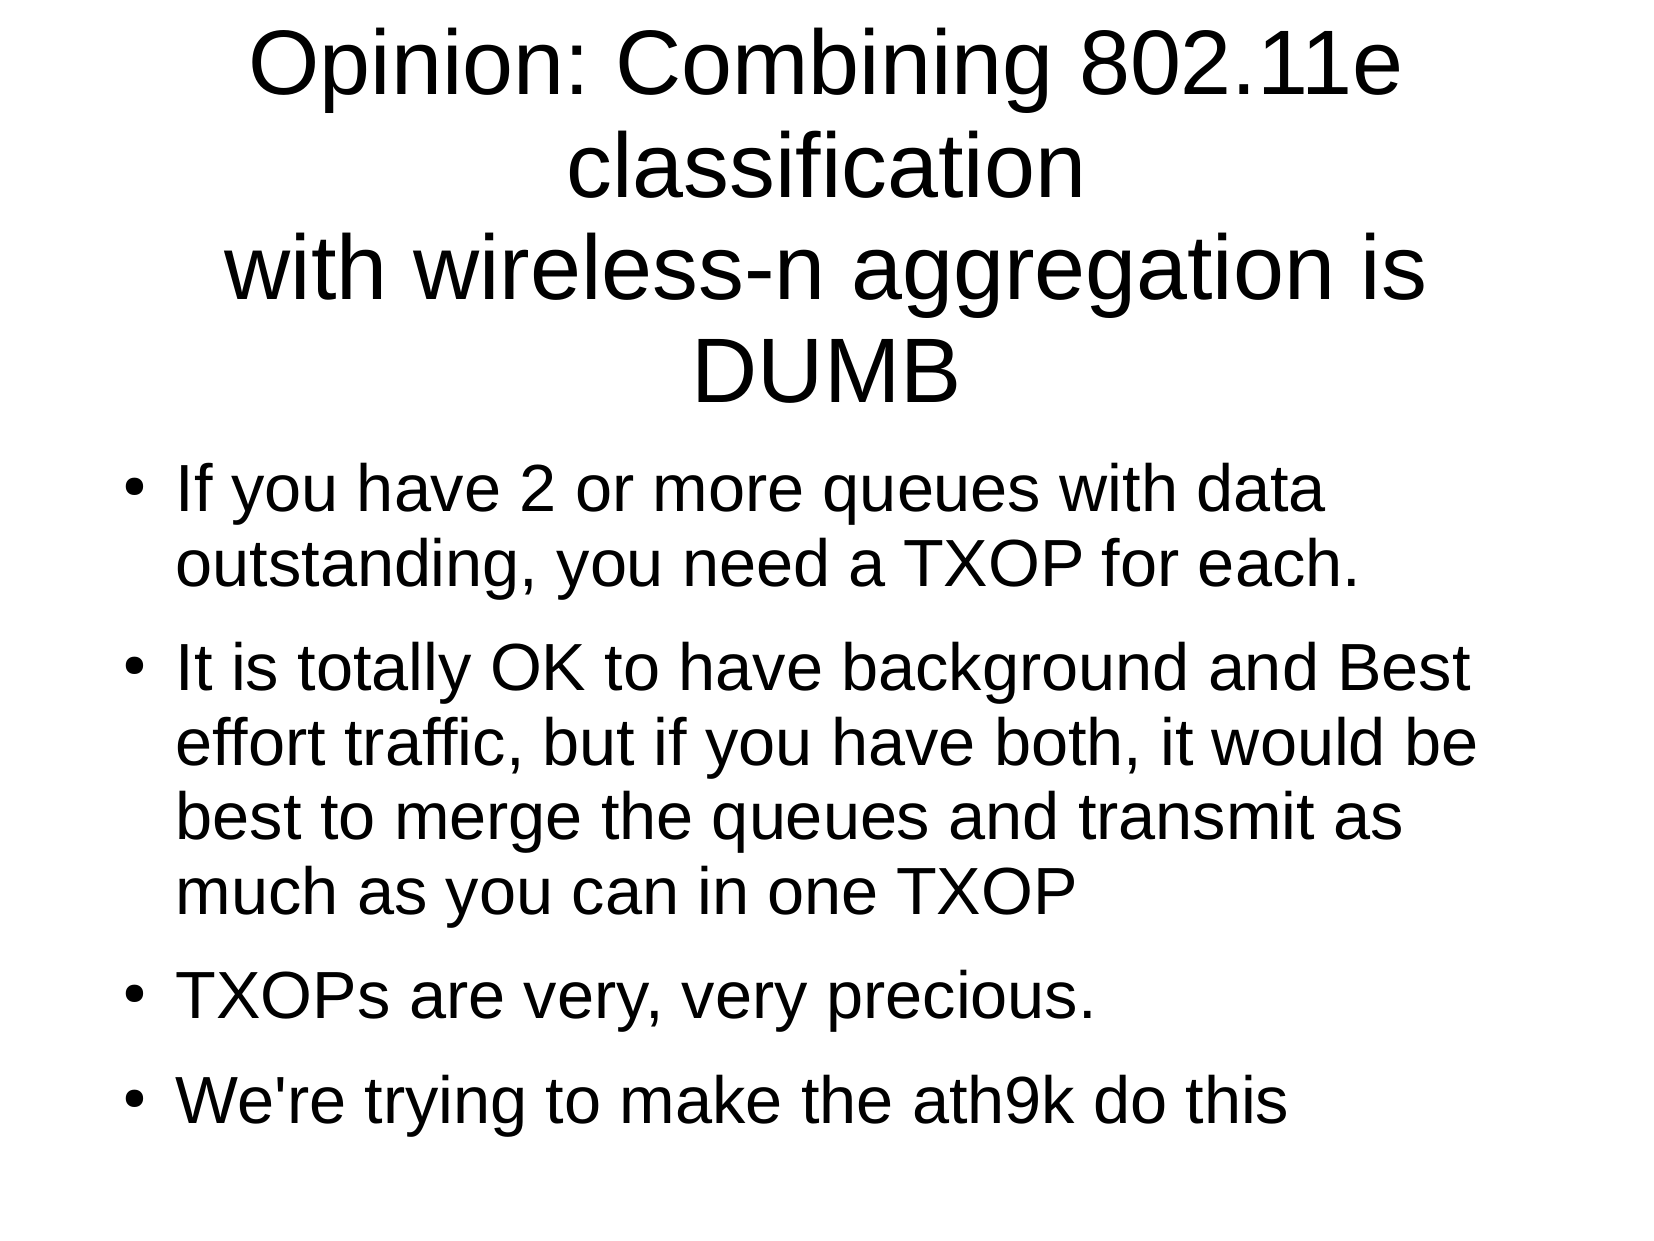

# Opinion: Combining 802.11e classification with wireless-n aggregation is DUMB
If you have 2 or more queues with data outstanding, you need a TXOP for each.
It is totally OK to have background and Best effort traffic, but if you have both, it would be best to merge the queues and transmit as much as you can in one TXOP
TXOPs are very, very precious.
We're trying to make the ath9k do this